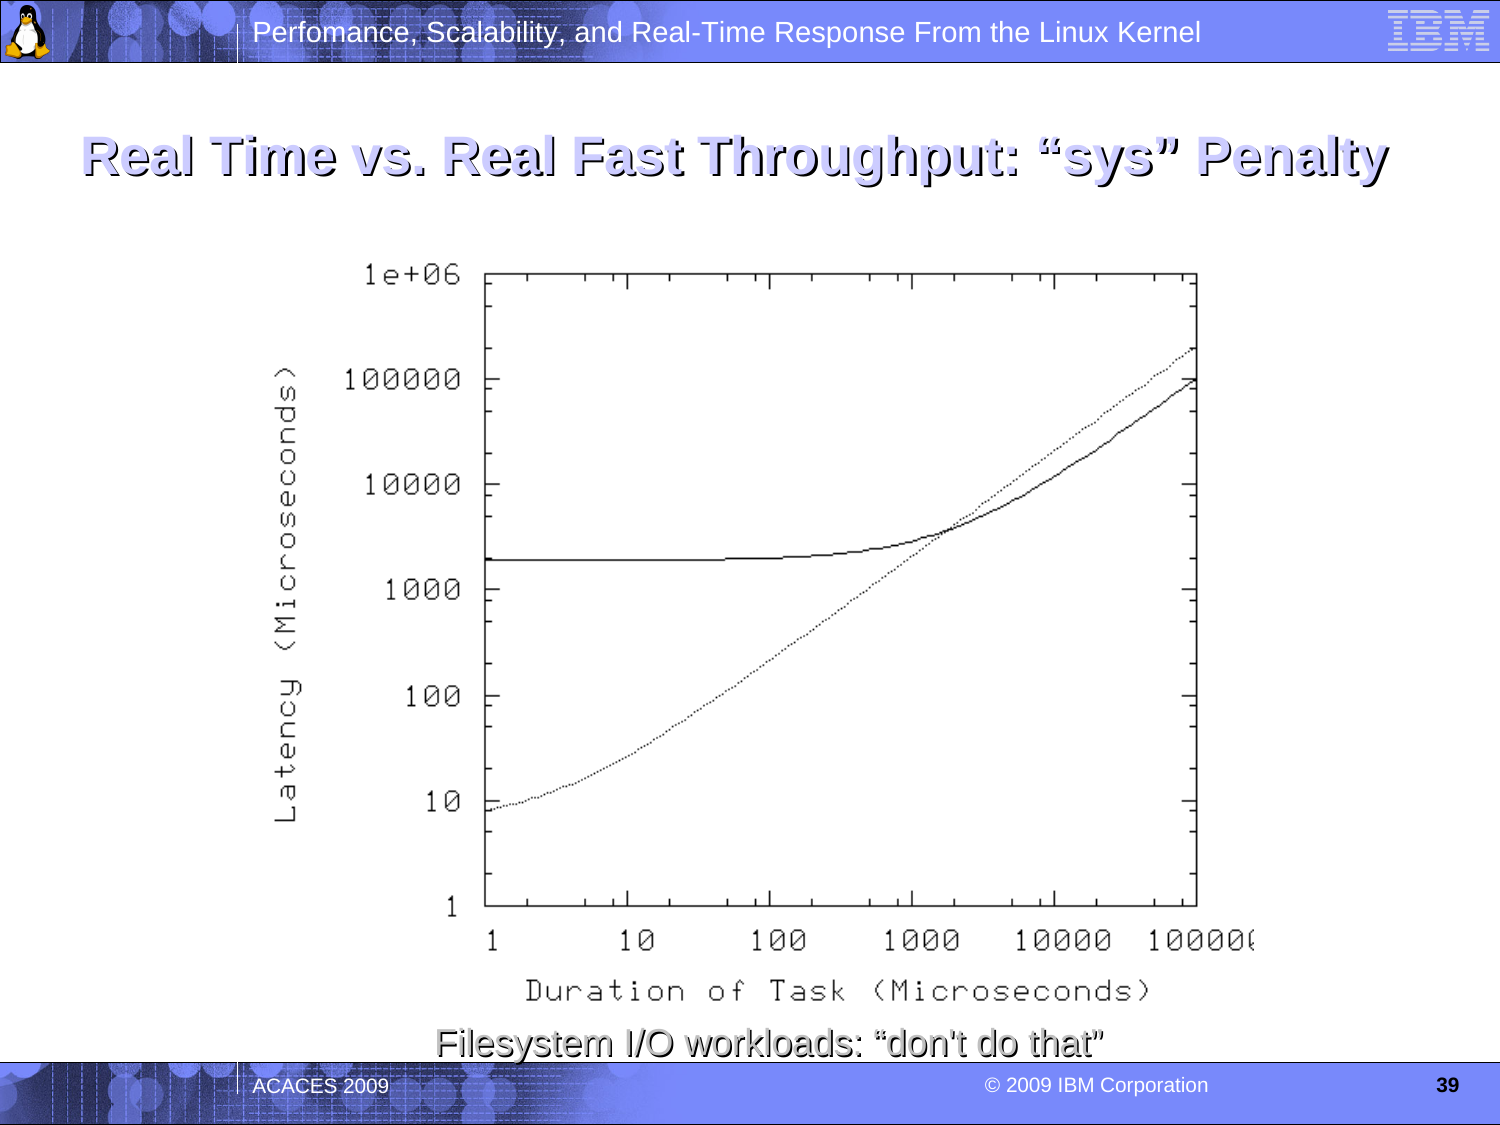

# Real Time vs. Real Fast Throughput: “sys” Penalty
Filesystem I/O workloads: “don't do that”
39